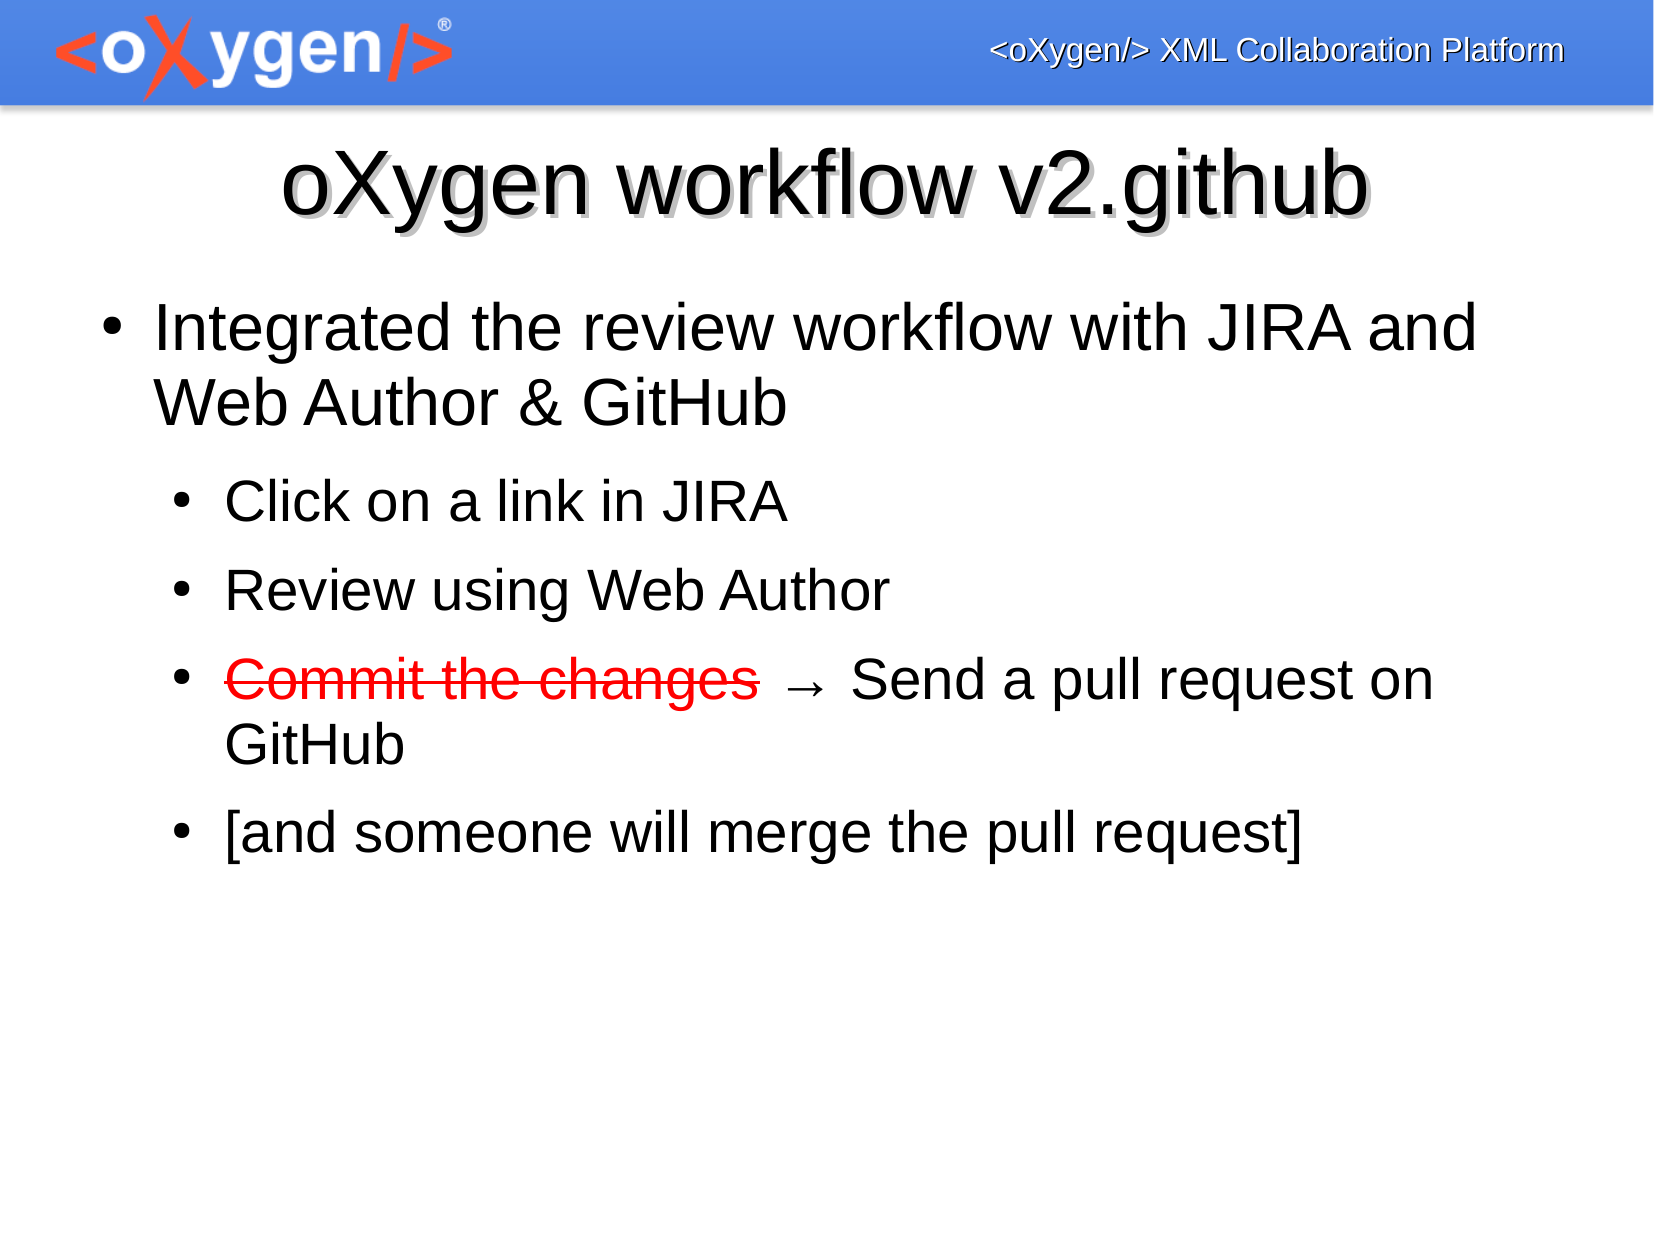

# oXygen workflow v2.github
Integrated the review workflow with JIRA and Web Author & GitHub
Click on a link in JIRA
Review using Web Author
Commit the changes → Send a pull request on GitHub
[and someone will merge the pull request]